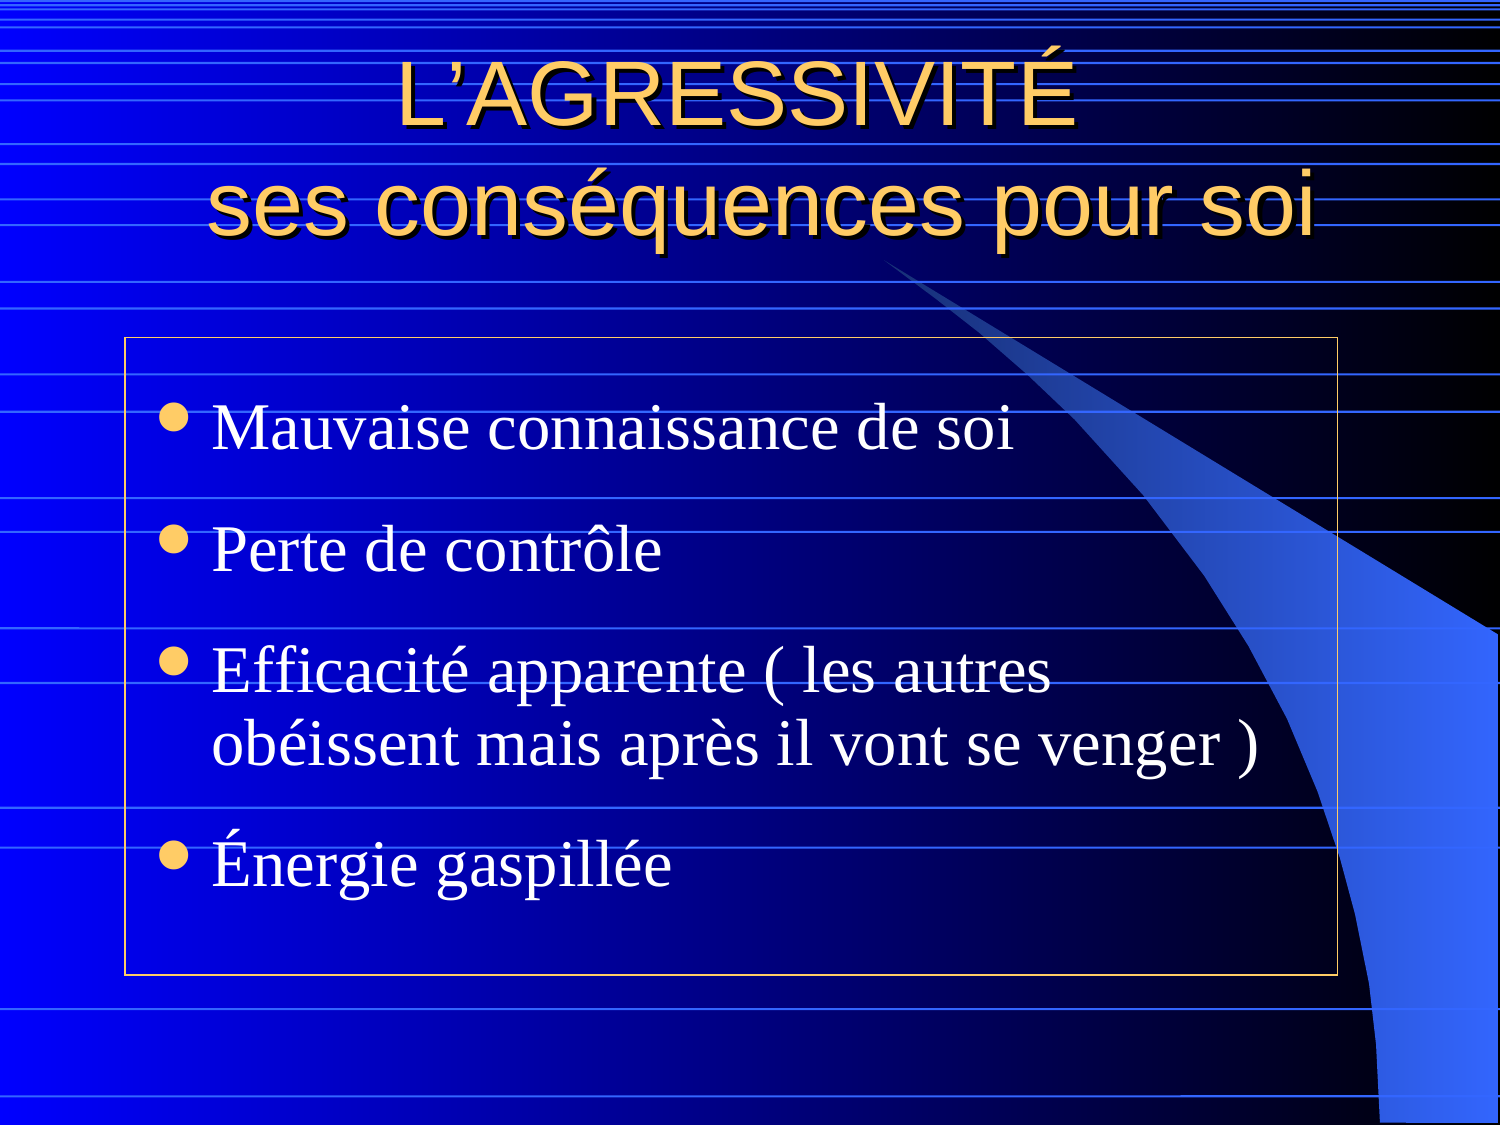

# L’AGRESSIVITÉ ses conséquences pour soi
Mauvaise connaissance de soi
Perte de contrôle
Efficacité apparente ( les autres obéissent mais après il vont se venger )
Énergie gaspillée